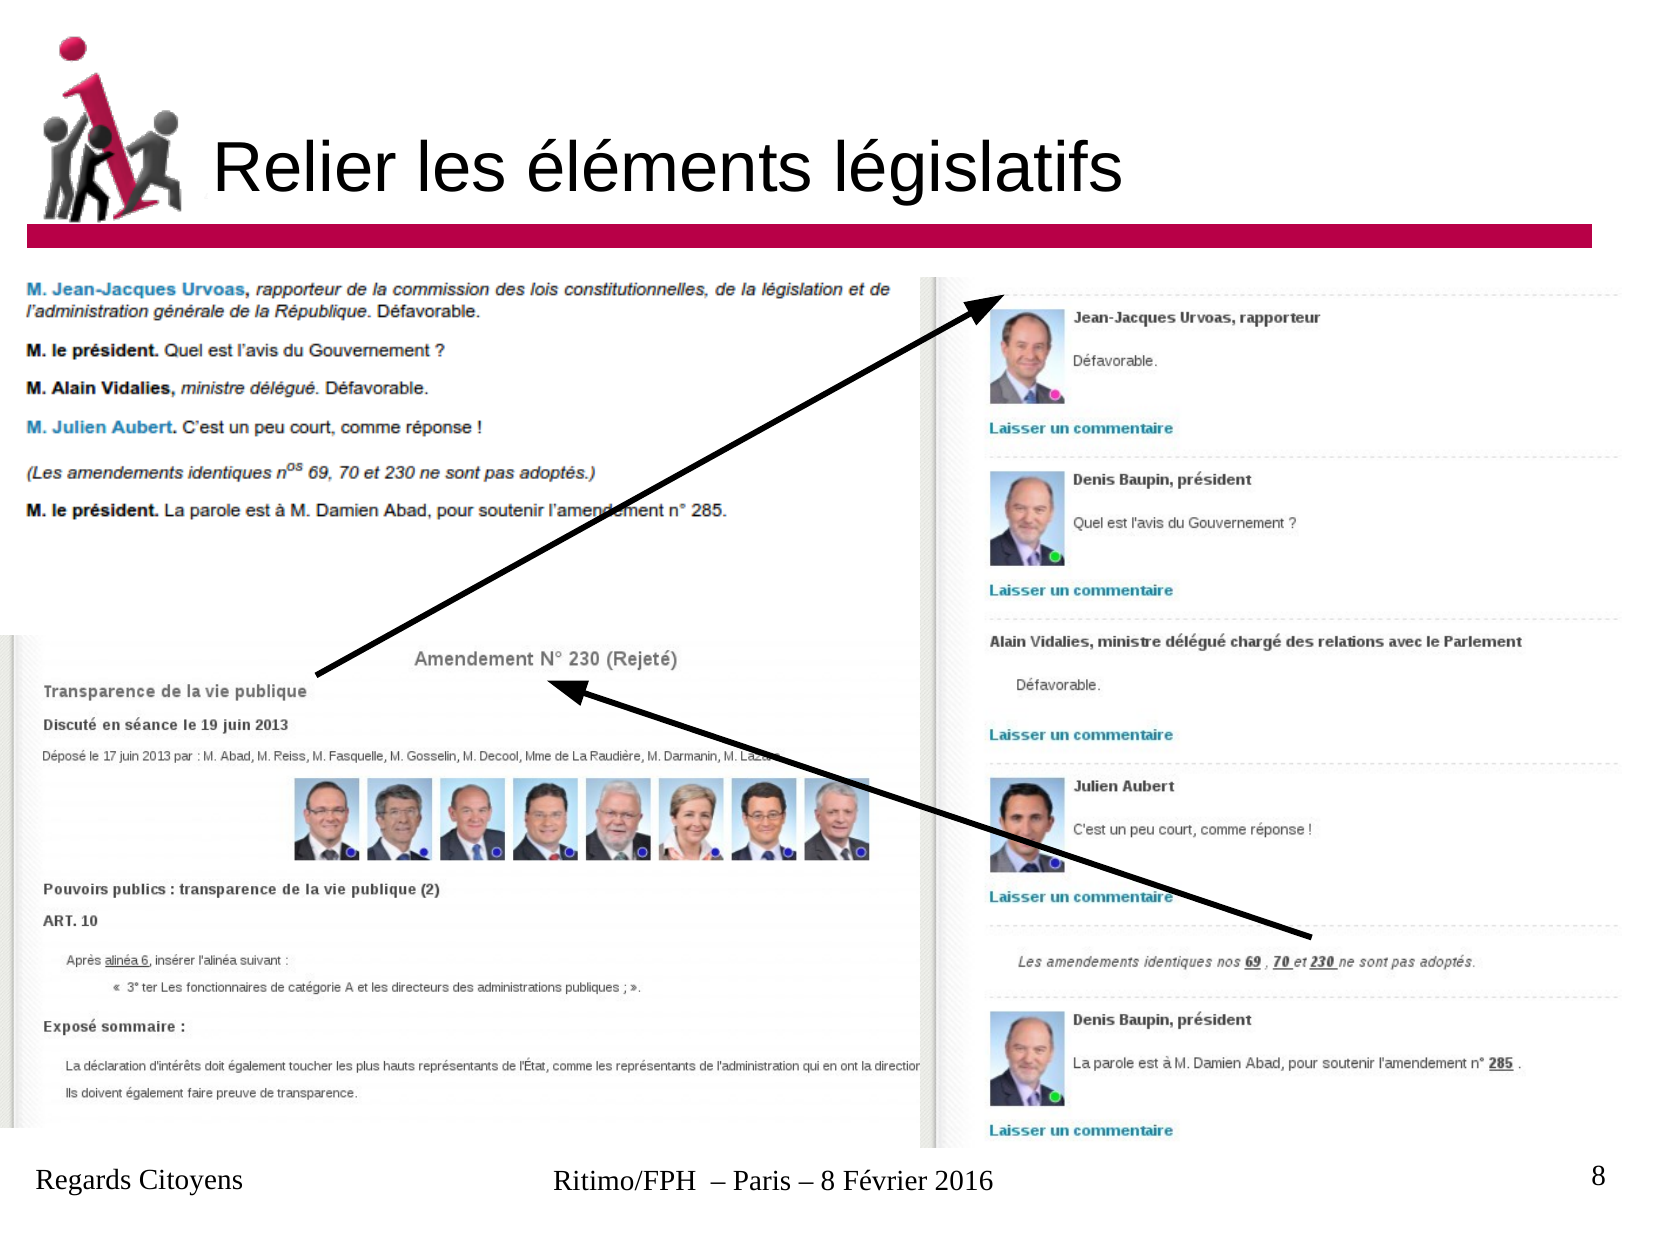

# Relier les éléments législatifs
8
Regards Citoyens - Split 2015